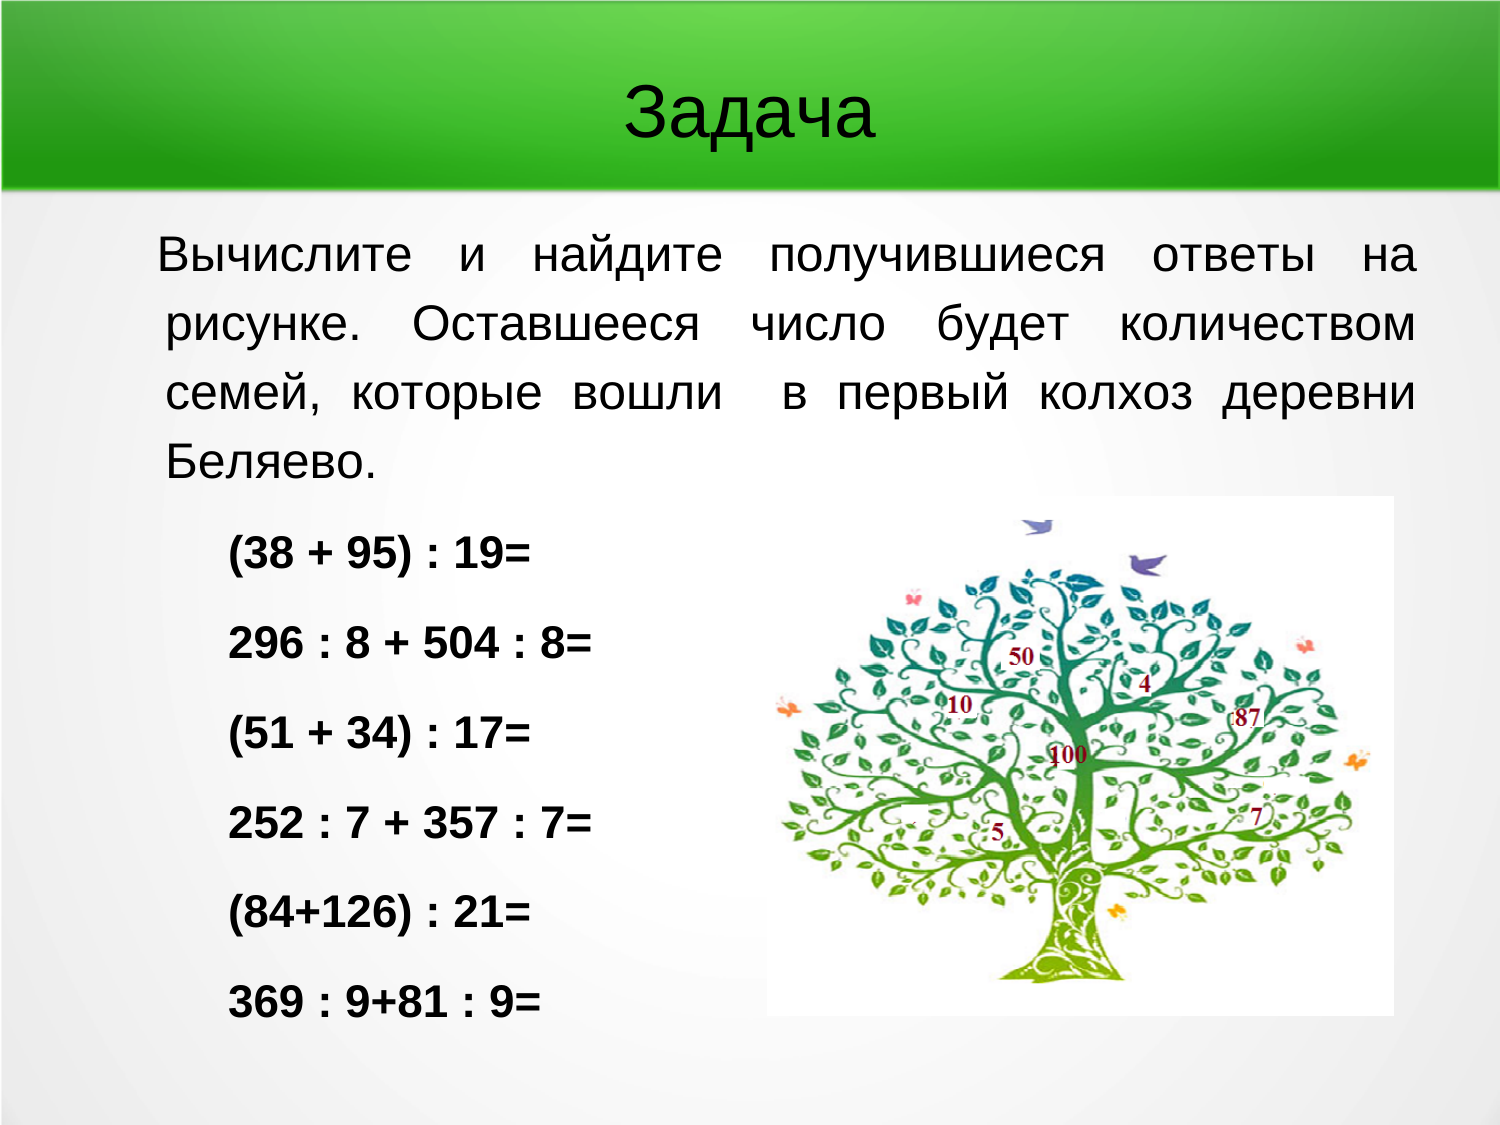

Задача
 Вычислите и найдите получившиеся ответы на рисунке. Оставшееся число будет количеством семей, которые вошли в первый колхоз деревни Беляево.
 (38 + 95) : 19=
 296 : 8 + 504 : 8=
 (51 + 34) : 17=
 252 : 7 + 357 : 7=
 (84+126) : 21=
 369 : 9+81 : 9=